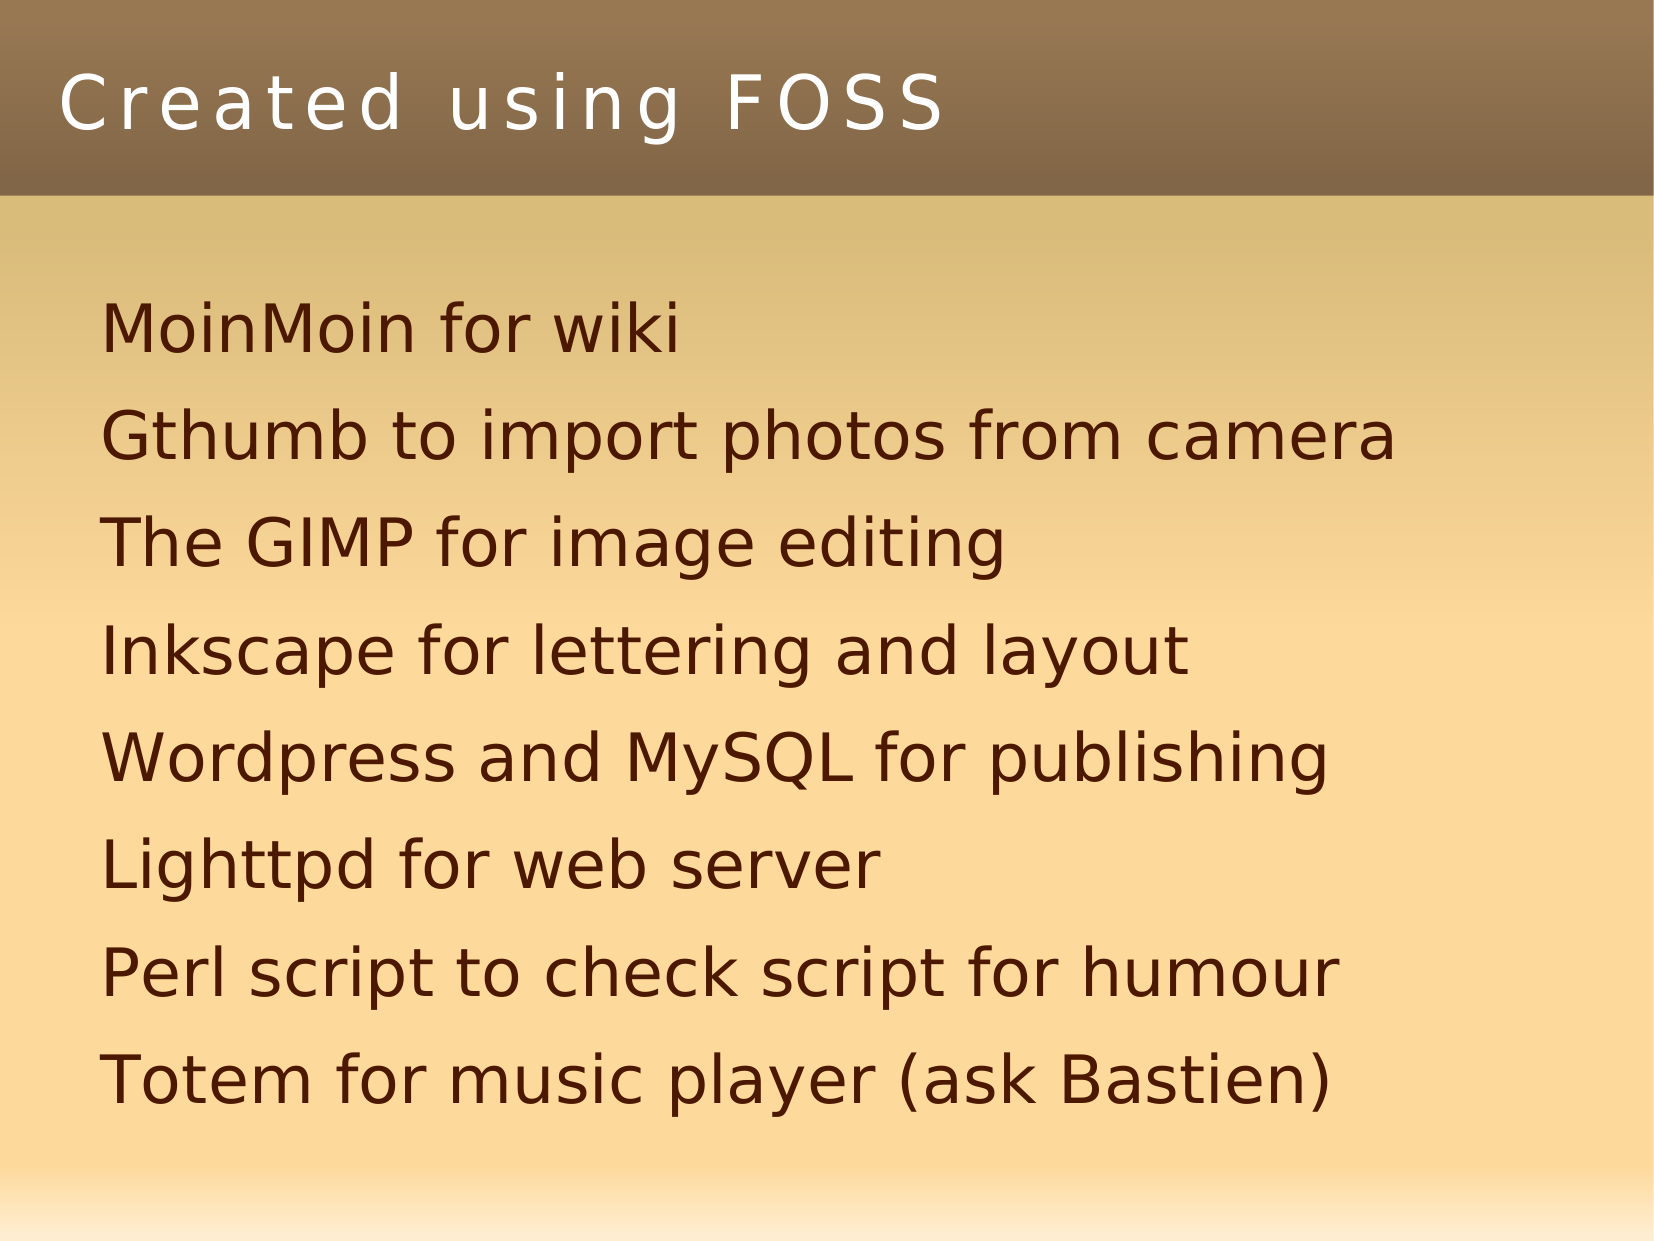

# Created using FOSS
MoinMoin for wiki
Gthumb to import photos from camera
The GIMP for image editing
Inkscape for lettering and layout
Wordpress and MySQL for publishing
Lighttpd for web server
Perl script to check script for humour
Totem for music player (ask Bastien)